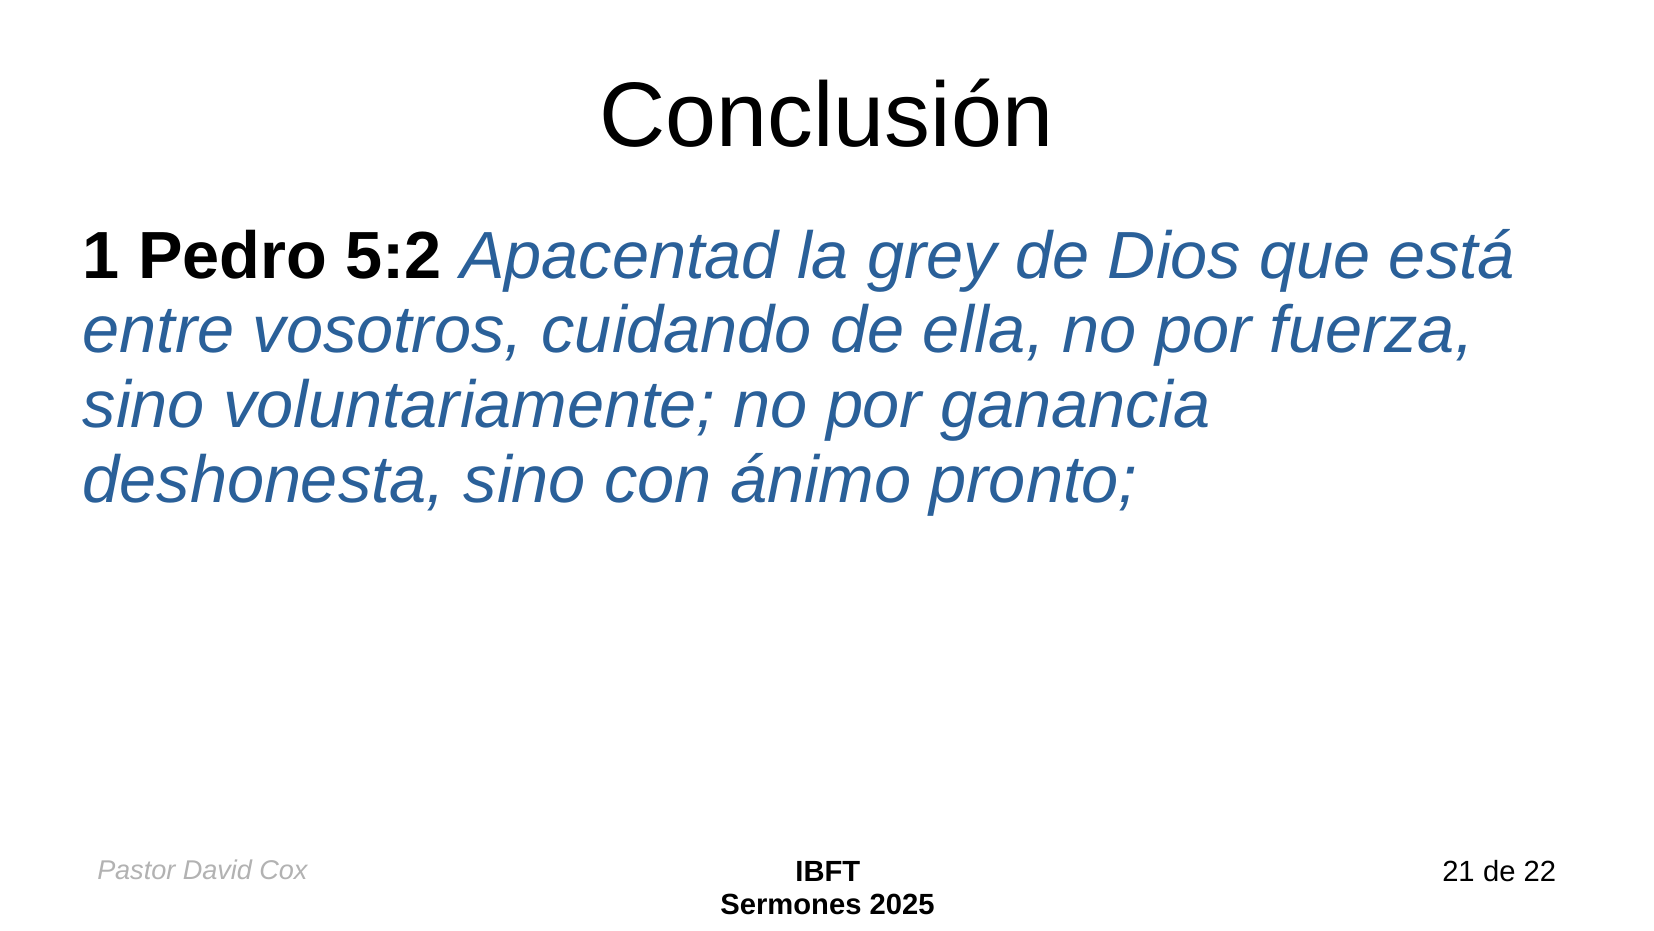

# Conclusión
1 Pedro 5:2 Apacentad la grey de Dios que está entre vosotros, cuidando de ella, no por fuerza, sino voluntariamente; no por ganancia deshonesta, sino con ánimo pronto;